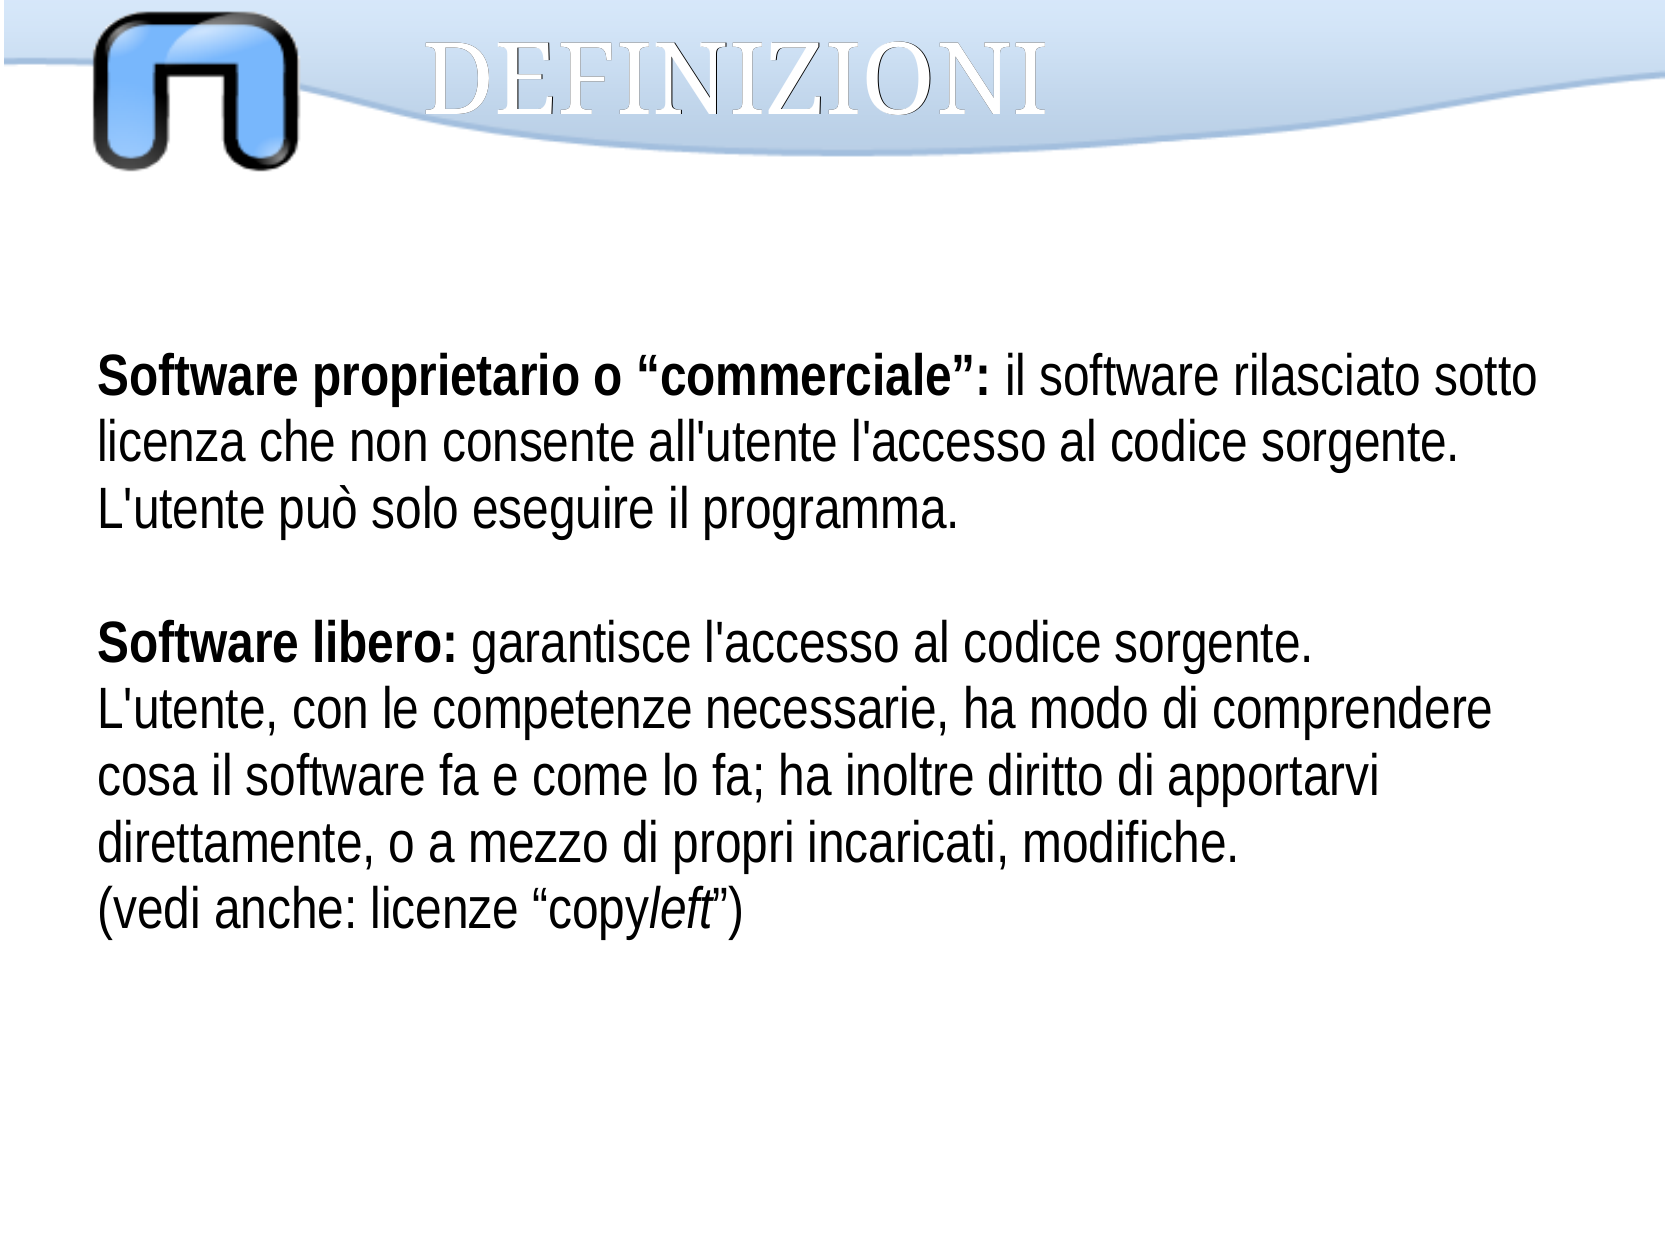

DEFINIZIONI
# Software proprietario o “commerciale”: il software rilasciato sotto licenza che non consente all'utente l'accesso al codice sorgente. L'utente può solo eseguire il programma. Software libero: garantisce l'accesso al codice sorgente. L'utente, con le competenze necessarie, ha modo di comprendere cosa il software fa e come lo fa; ha inoltre diritto di apportarvi direttamente, o a mezzo di propri incaricati, modifiche. (vedi anche: licenze “copyleft”)